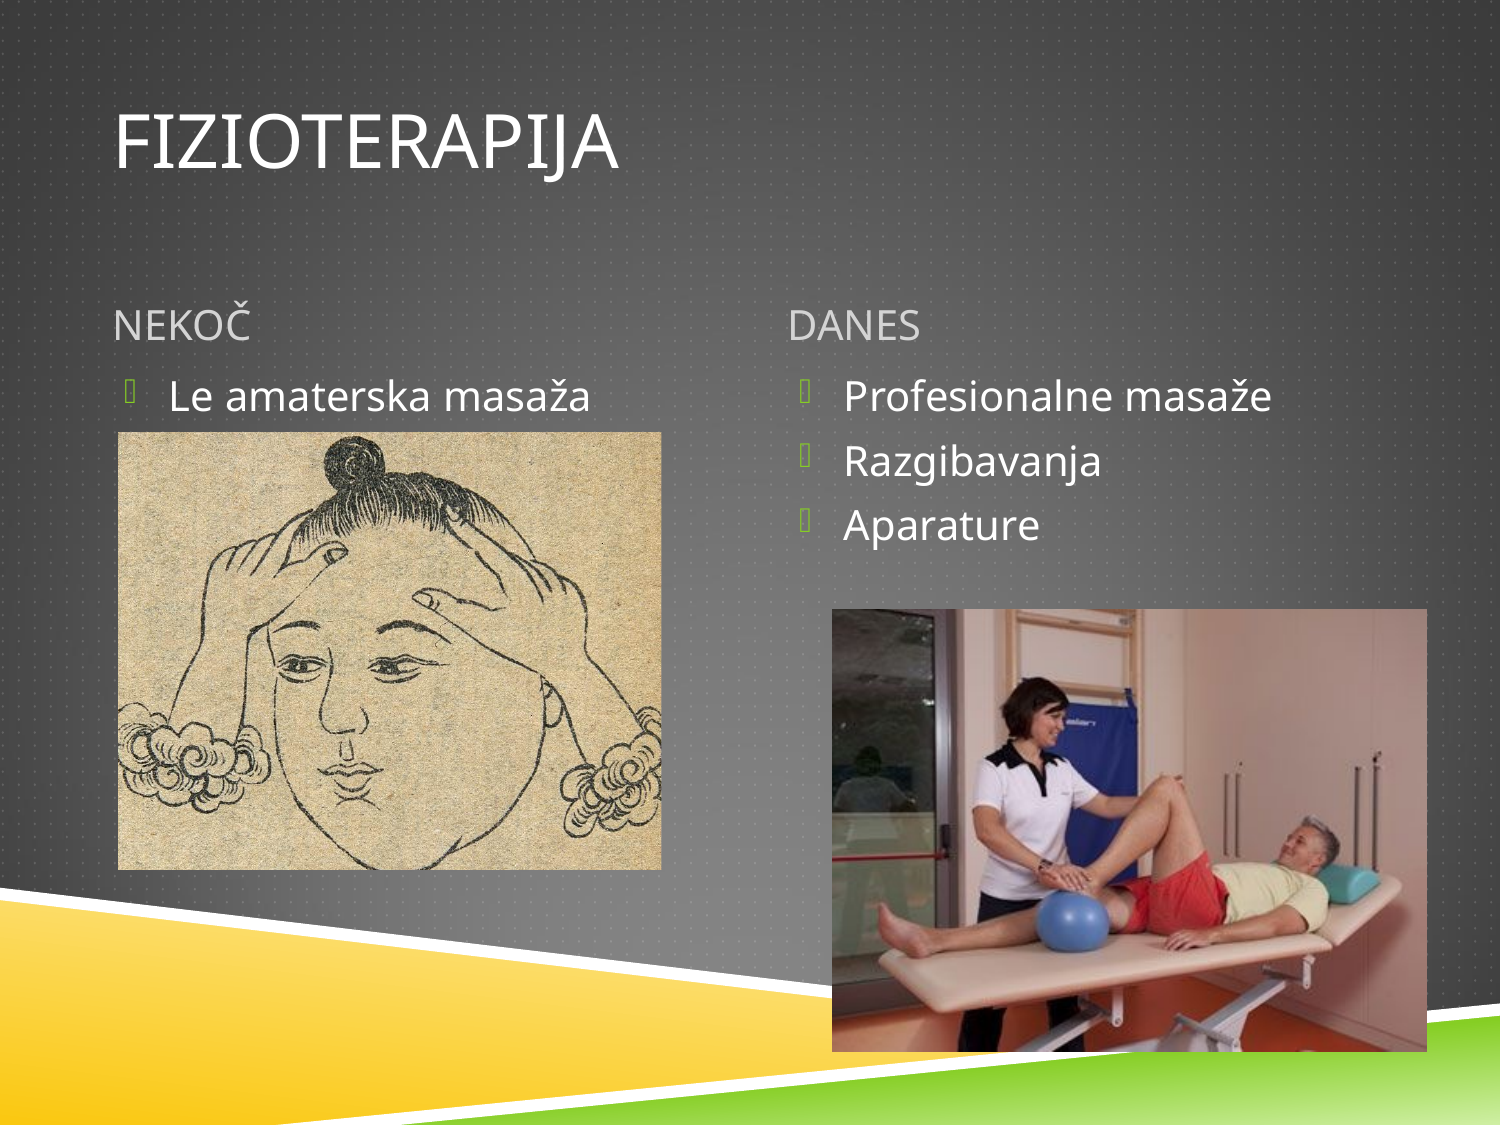

# FIZIOTERAPIJA
NEKOČ
DANES
Le amaterska masaža
Profesionalne masaže
Razgibavanja
Aparature